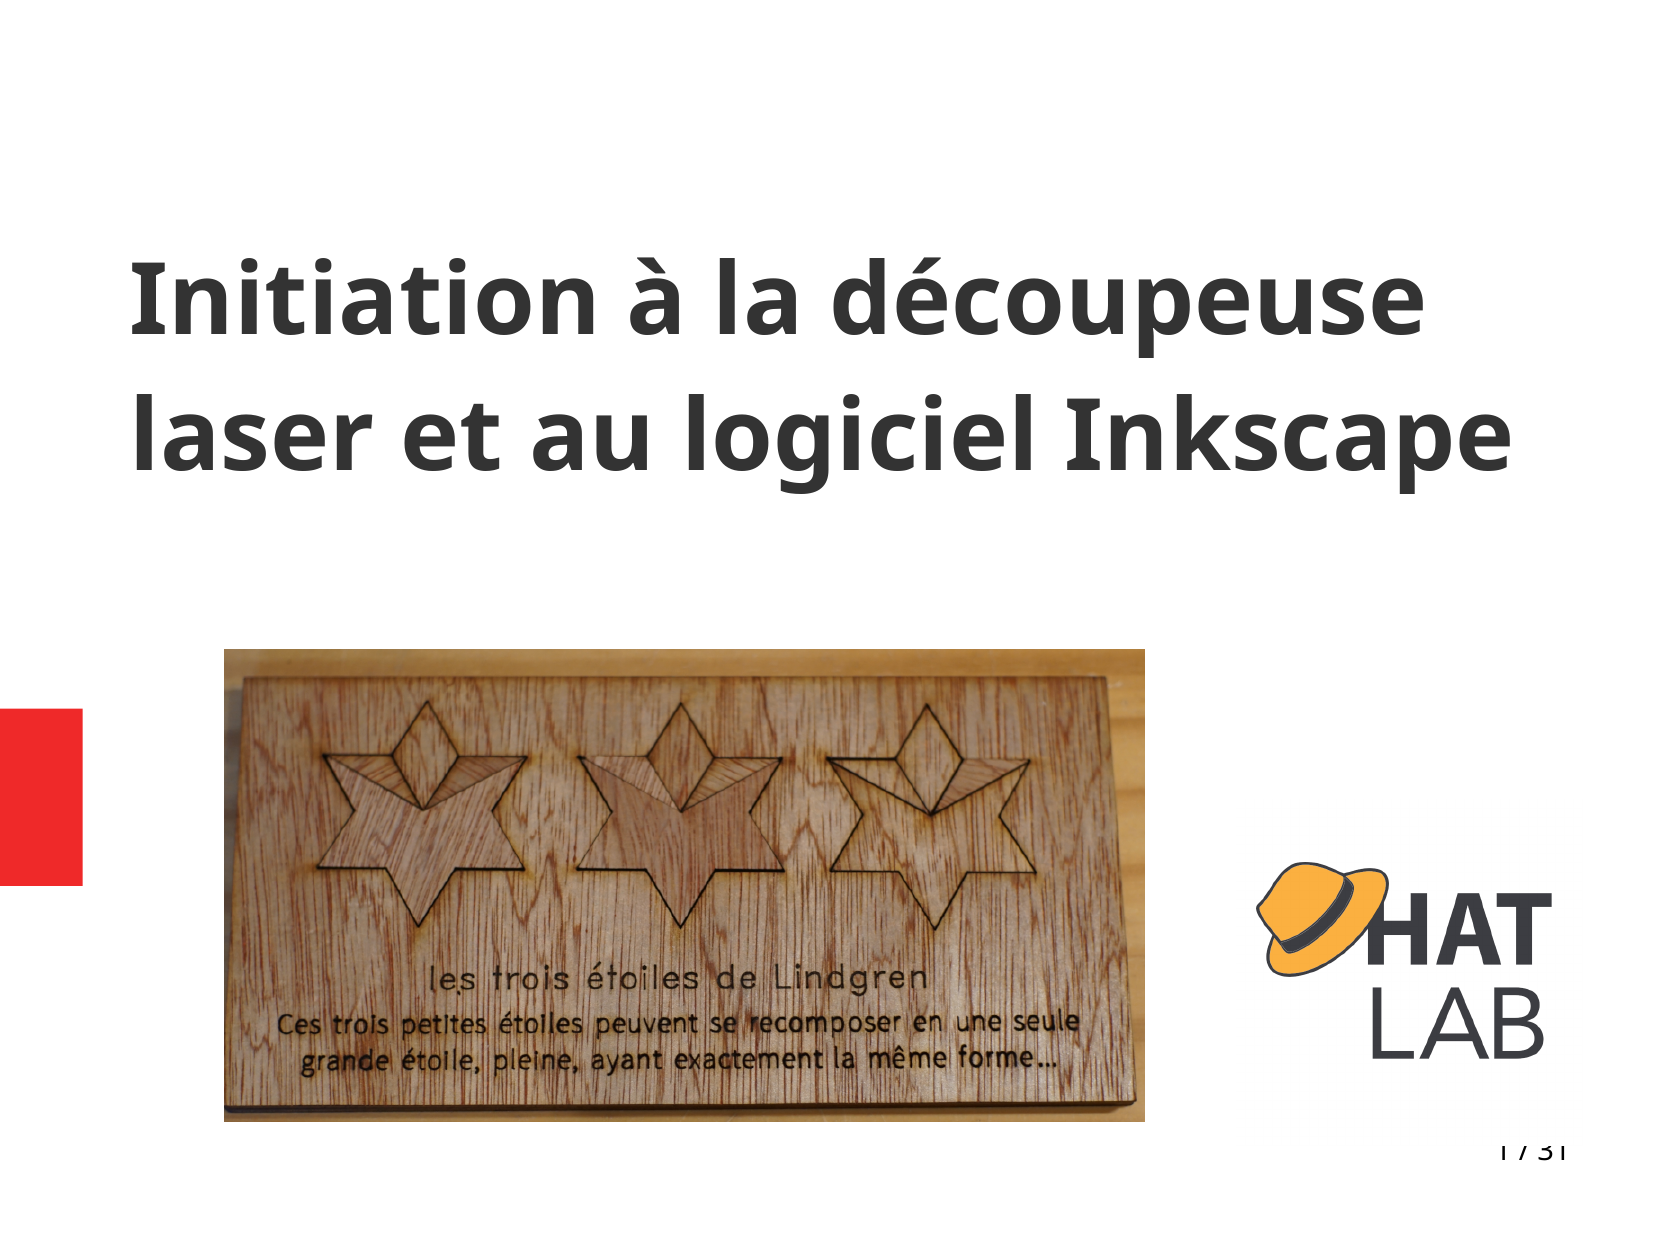

# Initiation à la découpeuse laser et au logiciel Inkscape
1